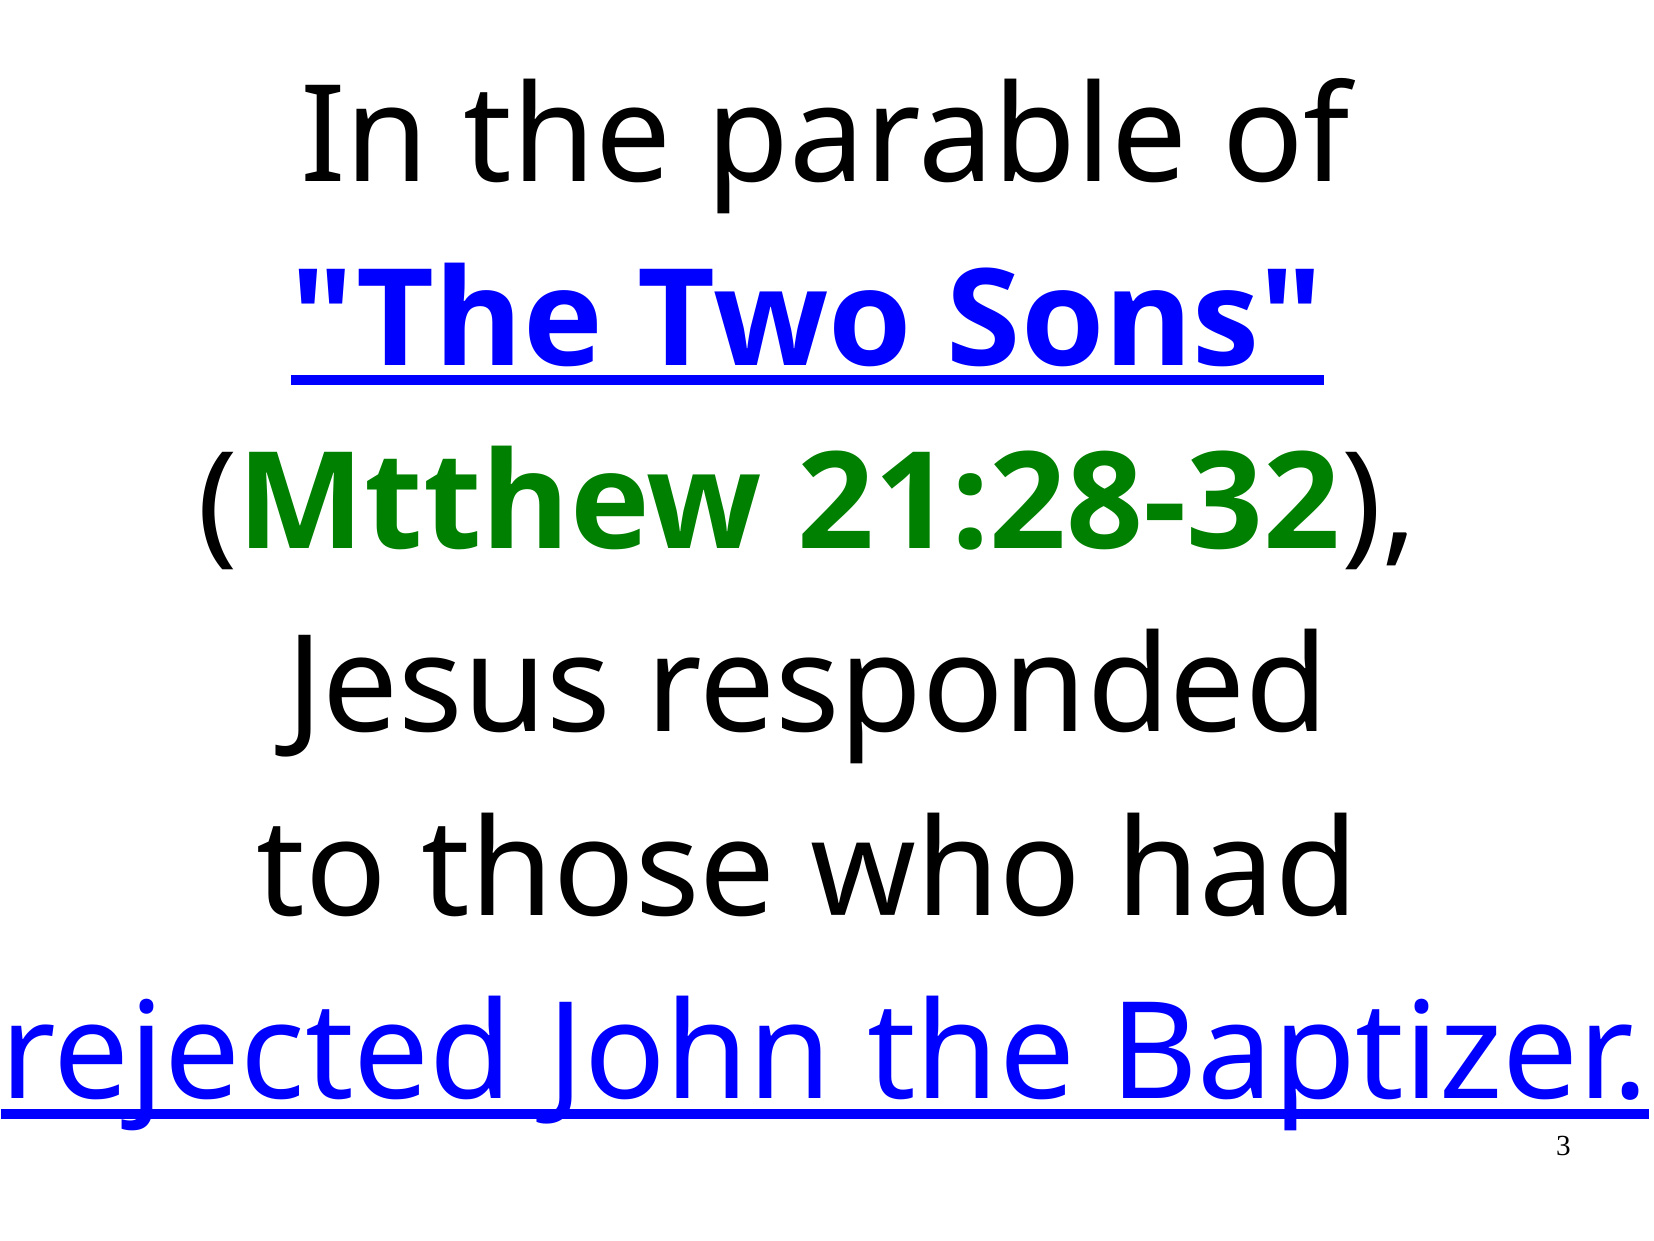

# In the parable of "The Two Sons" (Mtthew 21:28-32), Jesus responded to those who had rejected John the Baptizer.
3